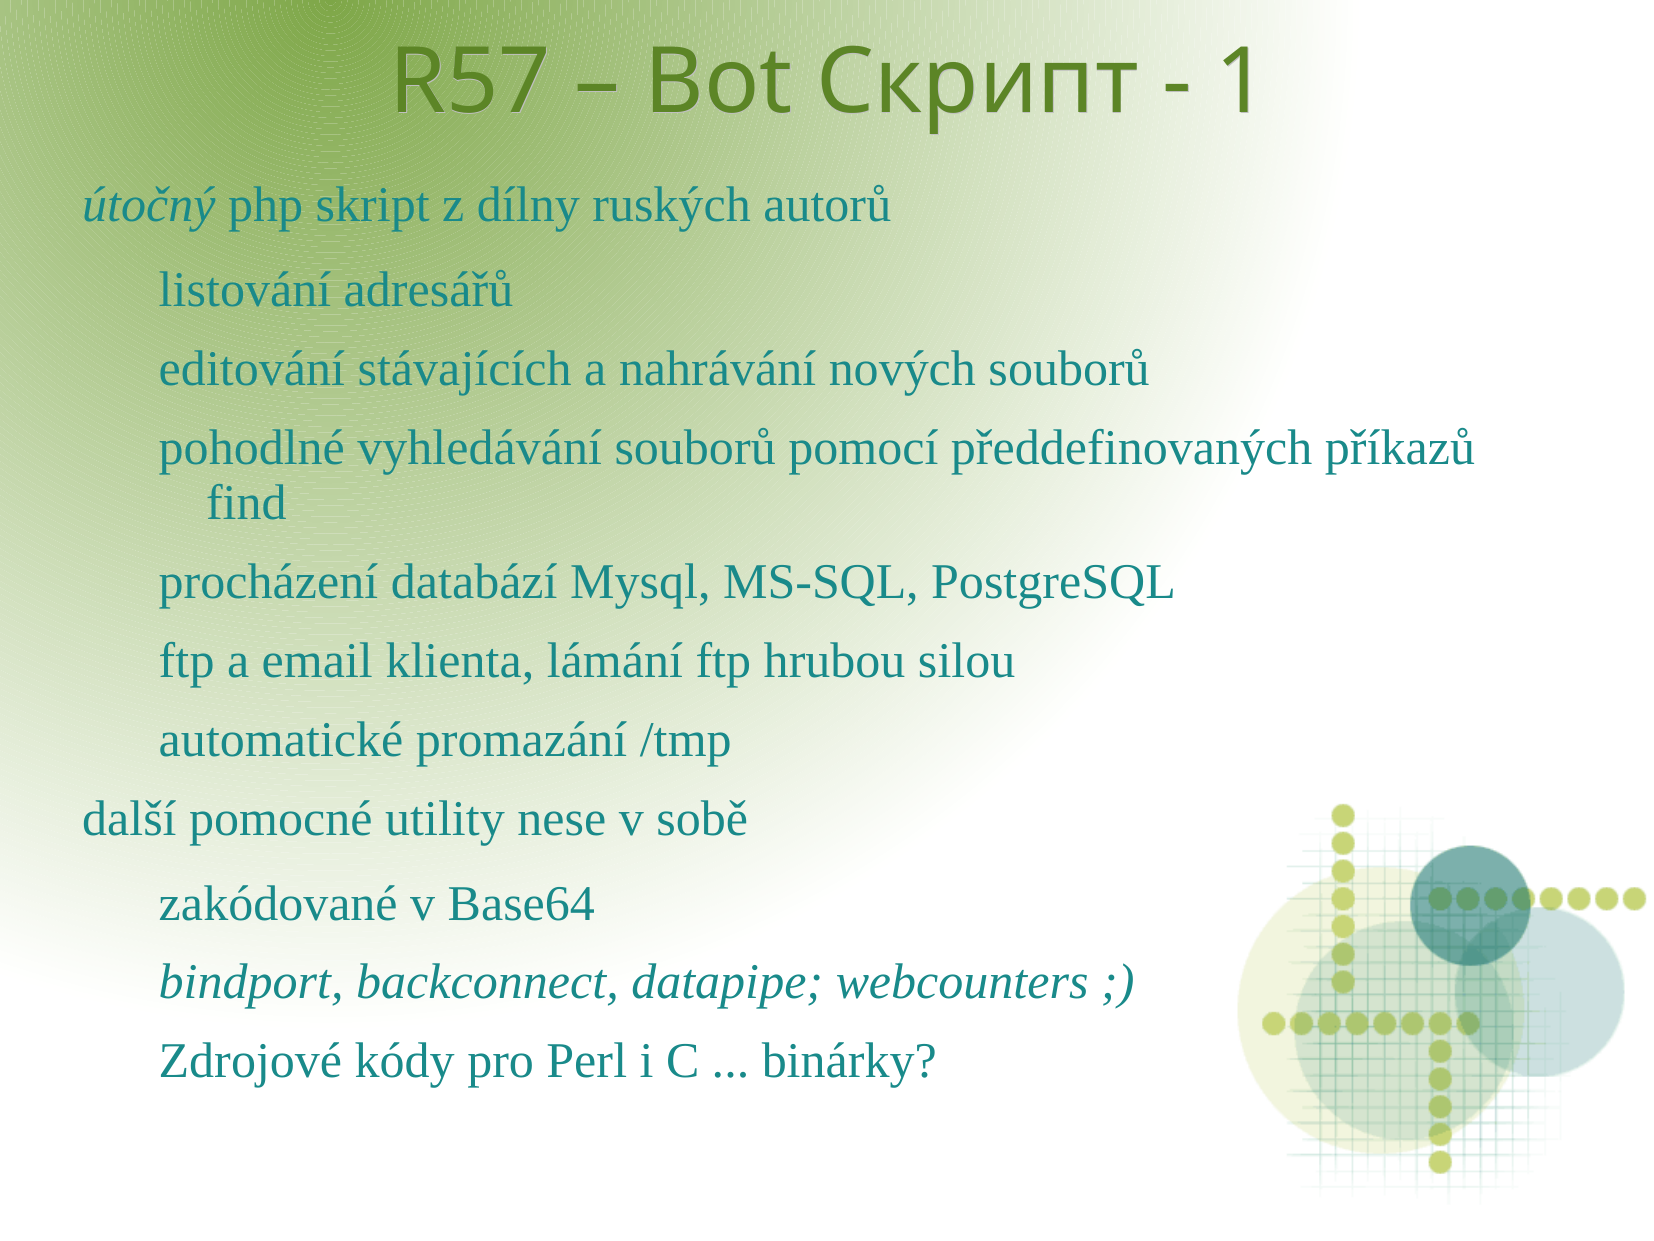

# R57 – Bot Скрипт - 1
útočný php skript z dílny ruských autorů
listování adresářů
editování stávajících a nahrávání nových souborů
pohodlné vyhledávání souborů pomocí předdefinovaných příkazů find
procházení databází Mysql, MS-SQL, PostgreSQL
ftp a email klienta, lámání ftp hrubou silou
automatické promazání /tmp
další pomocné utility nese v sobě
zakódované v Base64
bindport, backconnect, datapipe; webcounters ;)
Zdrojové kódy pro Perl i C ... binárky?